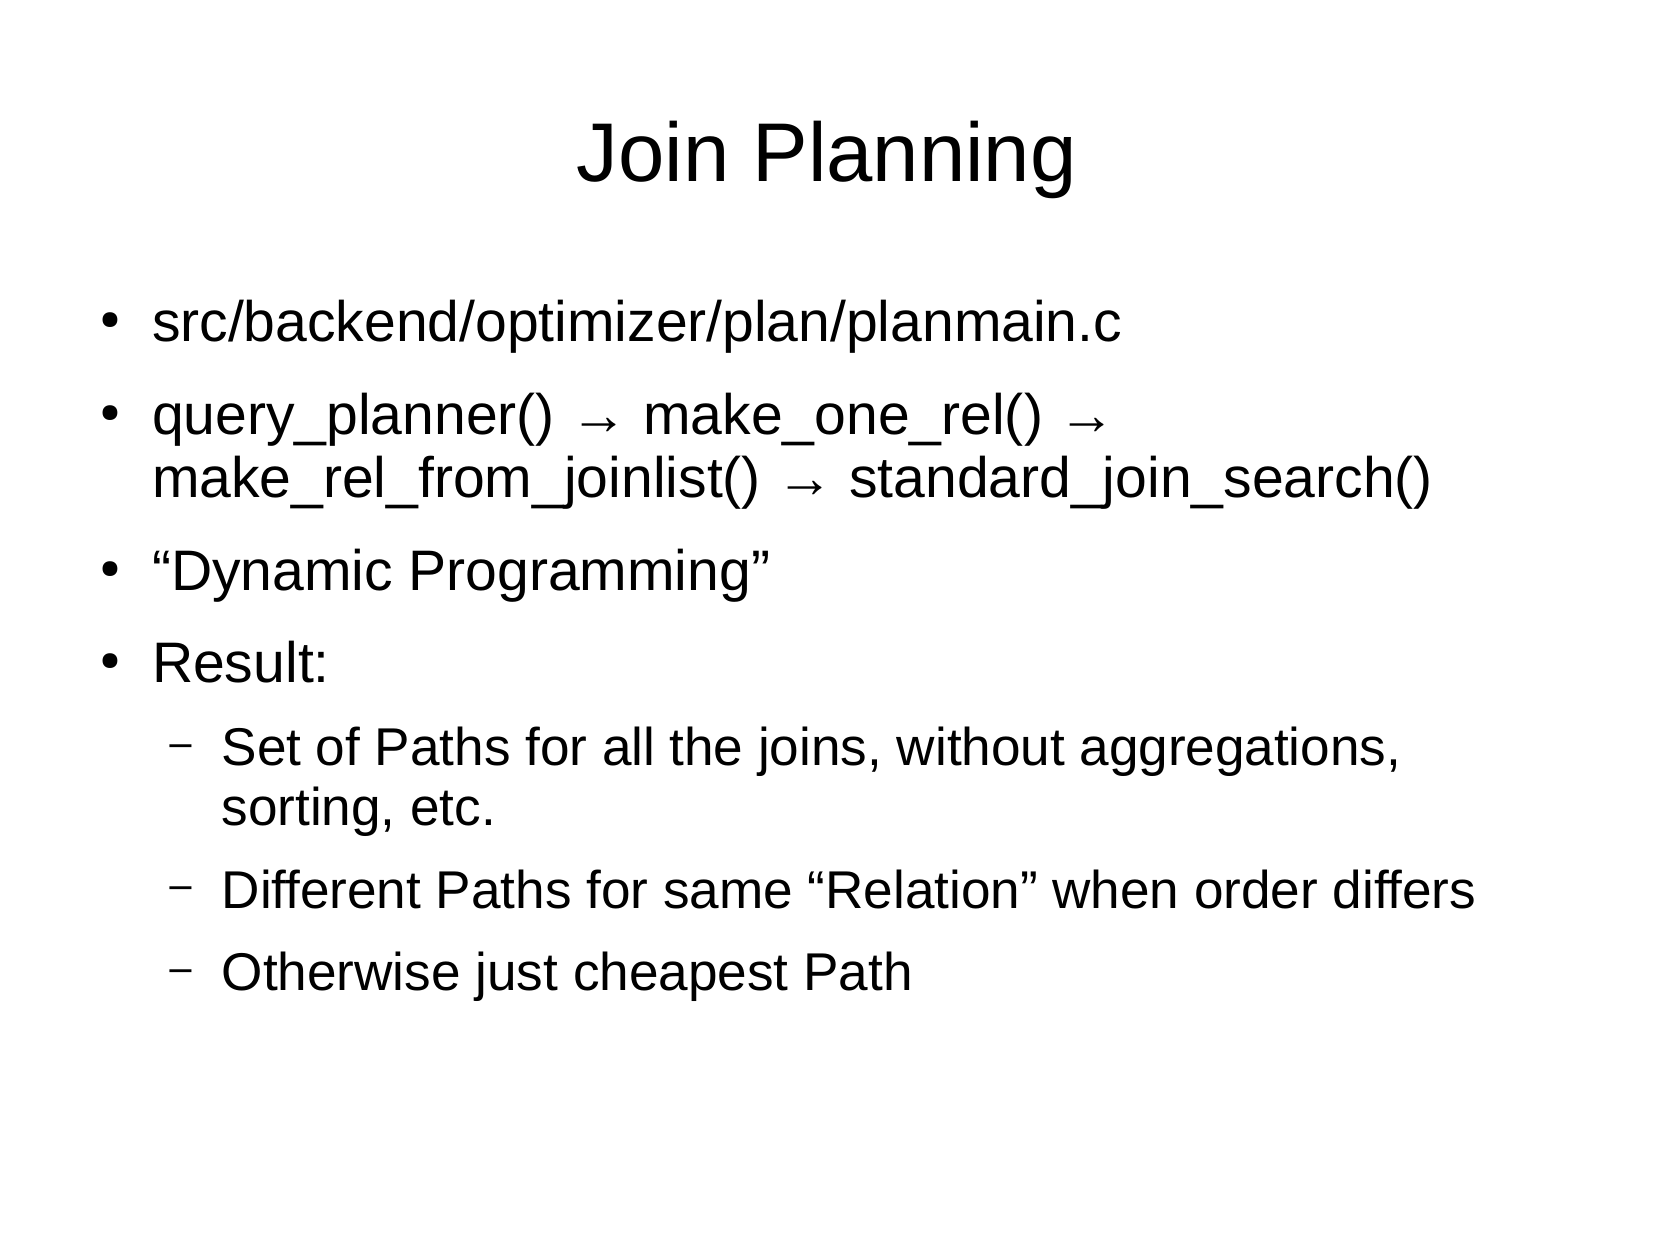

# Join Planning
src/backend/optimizer/plan/planmain.c
query_planner() → make_one_rel() → make_rel_from_joinlist() → standard_join_search()
“Dynamic Programming”
Result:
Set of Paths for all the joins, without aggregations, sorting, etc.
Different Paths for same “Relation” when order differs
Otherwise just cheapest Path